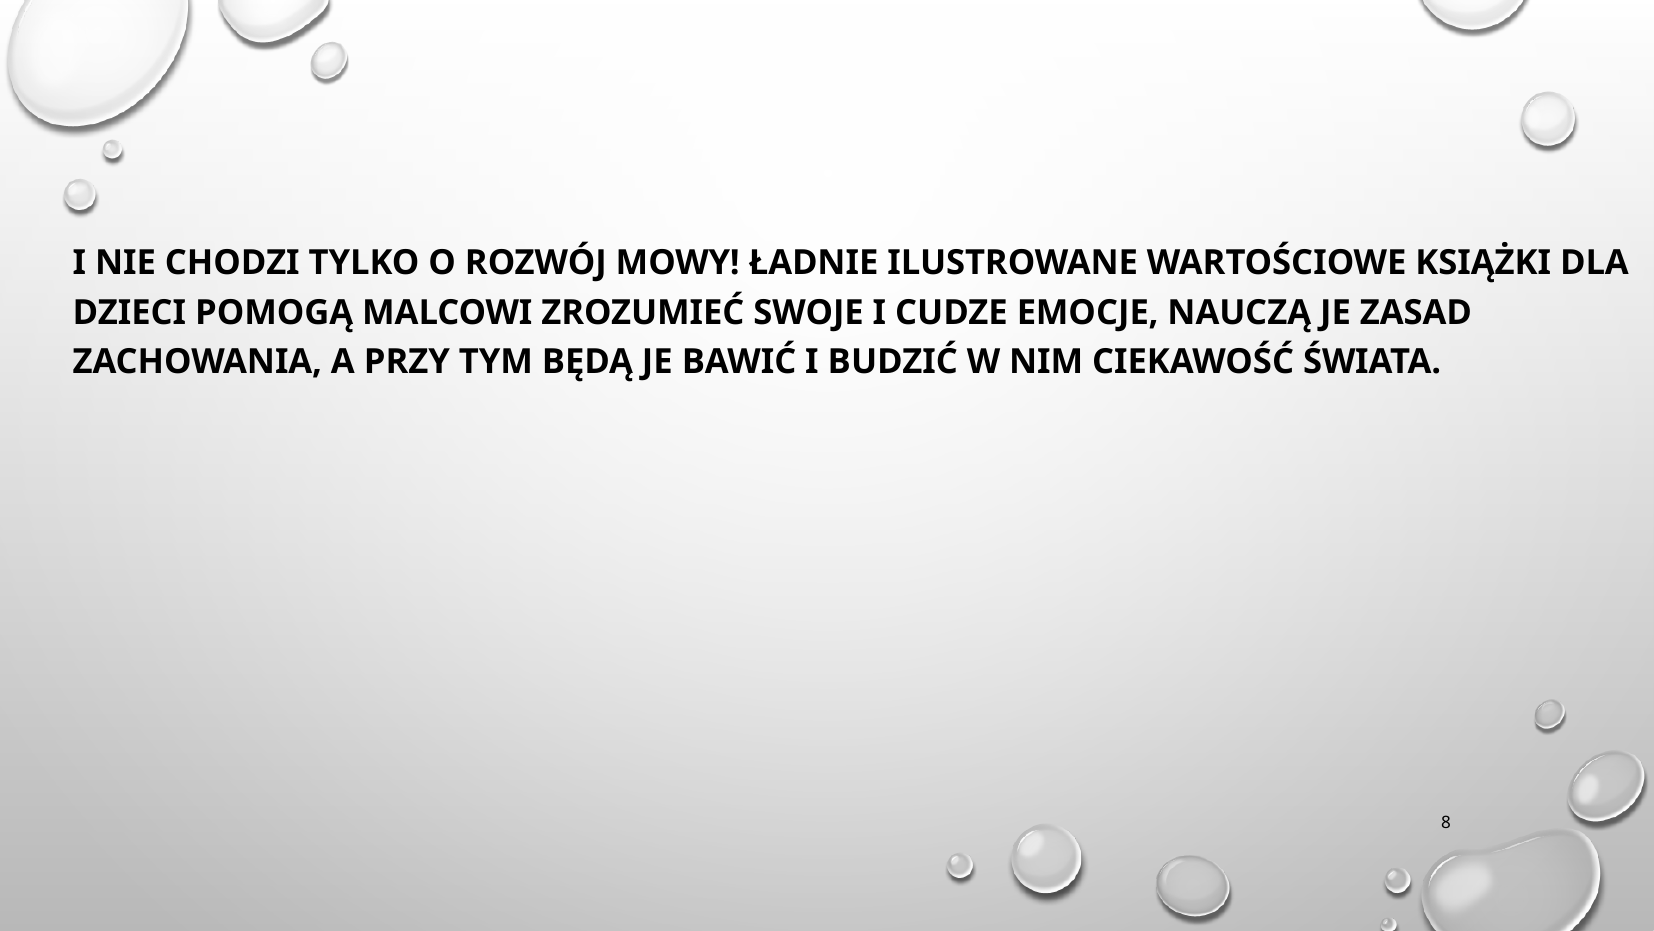

# I nie chodzi tylko o rozwój mowy! Ładnie ilustrowane wartościowe książki dla dzieci pomogą malcowi zrozumieć swoje i cudze emocje, nauczą je zasad zachowania, a przy tym będą je bawić i budzić w nim ciekawość świata.
7